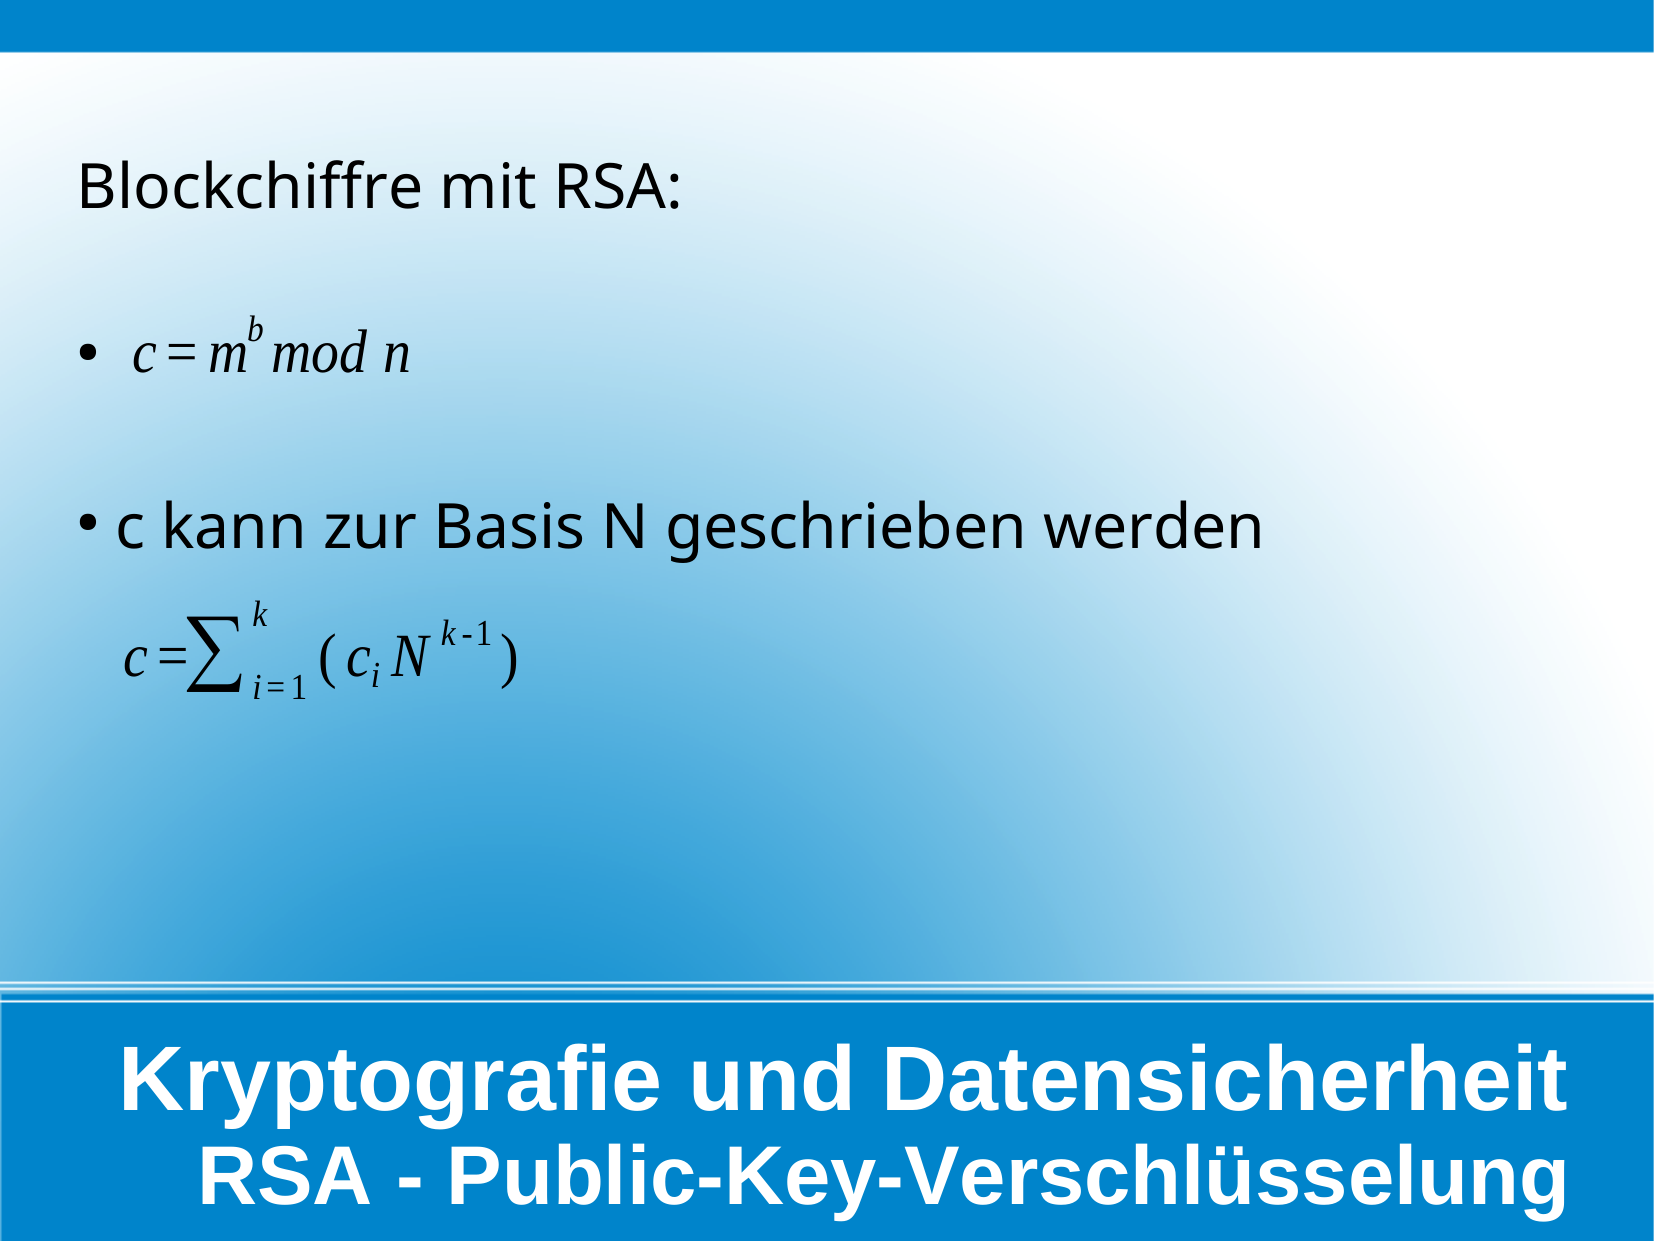

Blockchiffre mit RSA:
 c kann zur Basis N geschrieben werden
# Kryptografie und Datensicherheit RSA - Public-Key-Verschlüsselung